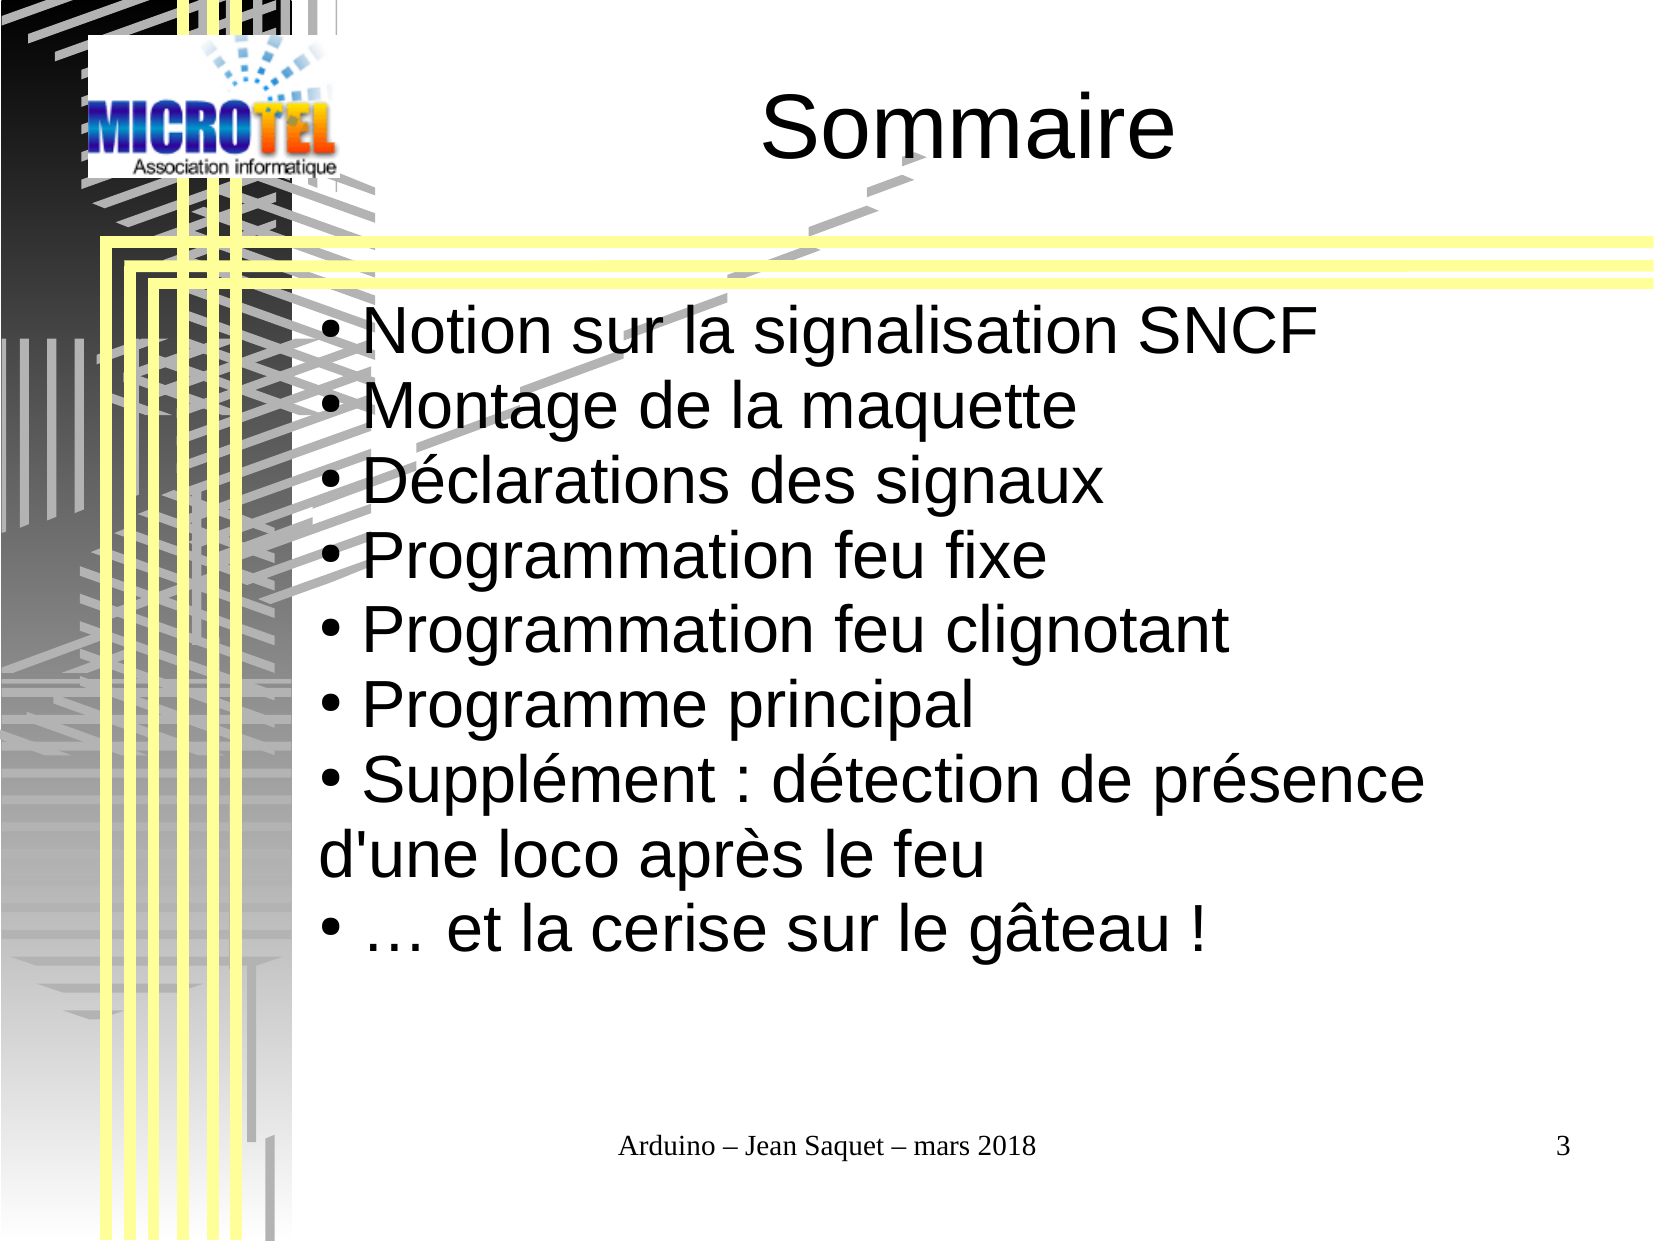

# Sommaire
 Notion sur la signalisation SNCF
 Montage de la maquette
 Déclarations des signaux
 Programmation feu fixe
 Programmation feu clignotant
 Programme principal
 Supplément : détection de présence d'une loco après le feu
 … et la cerise sur le gâteau !
3